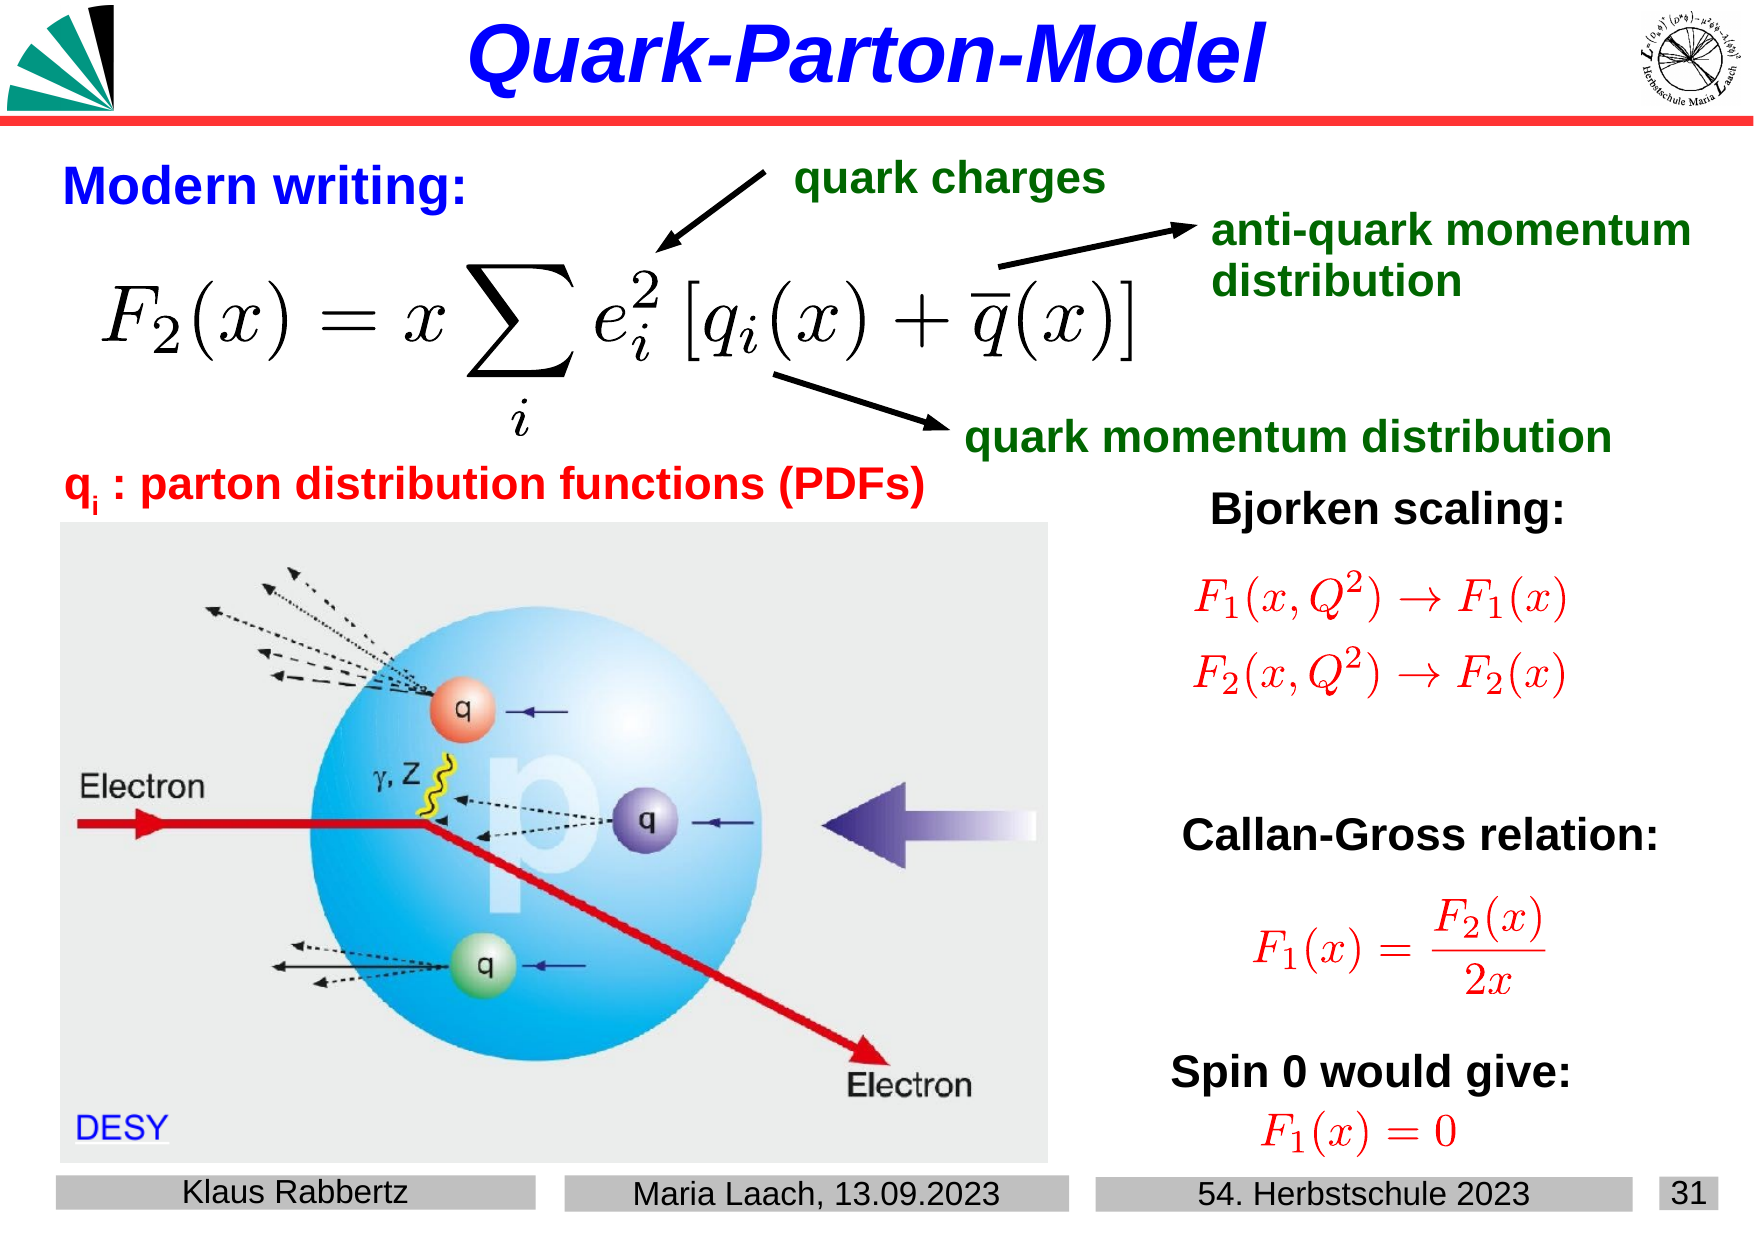

# Quark-Parton-Model
quark charges
Modern writing:
anti-quark momentum
distribution
quark momentum distribution
qi : parton distribution functions (PDFs)
Bjorken scaling:
Gestreutes
Elektron
Callan-Gross relation:
Spin 0 would give: